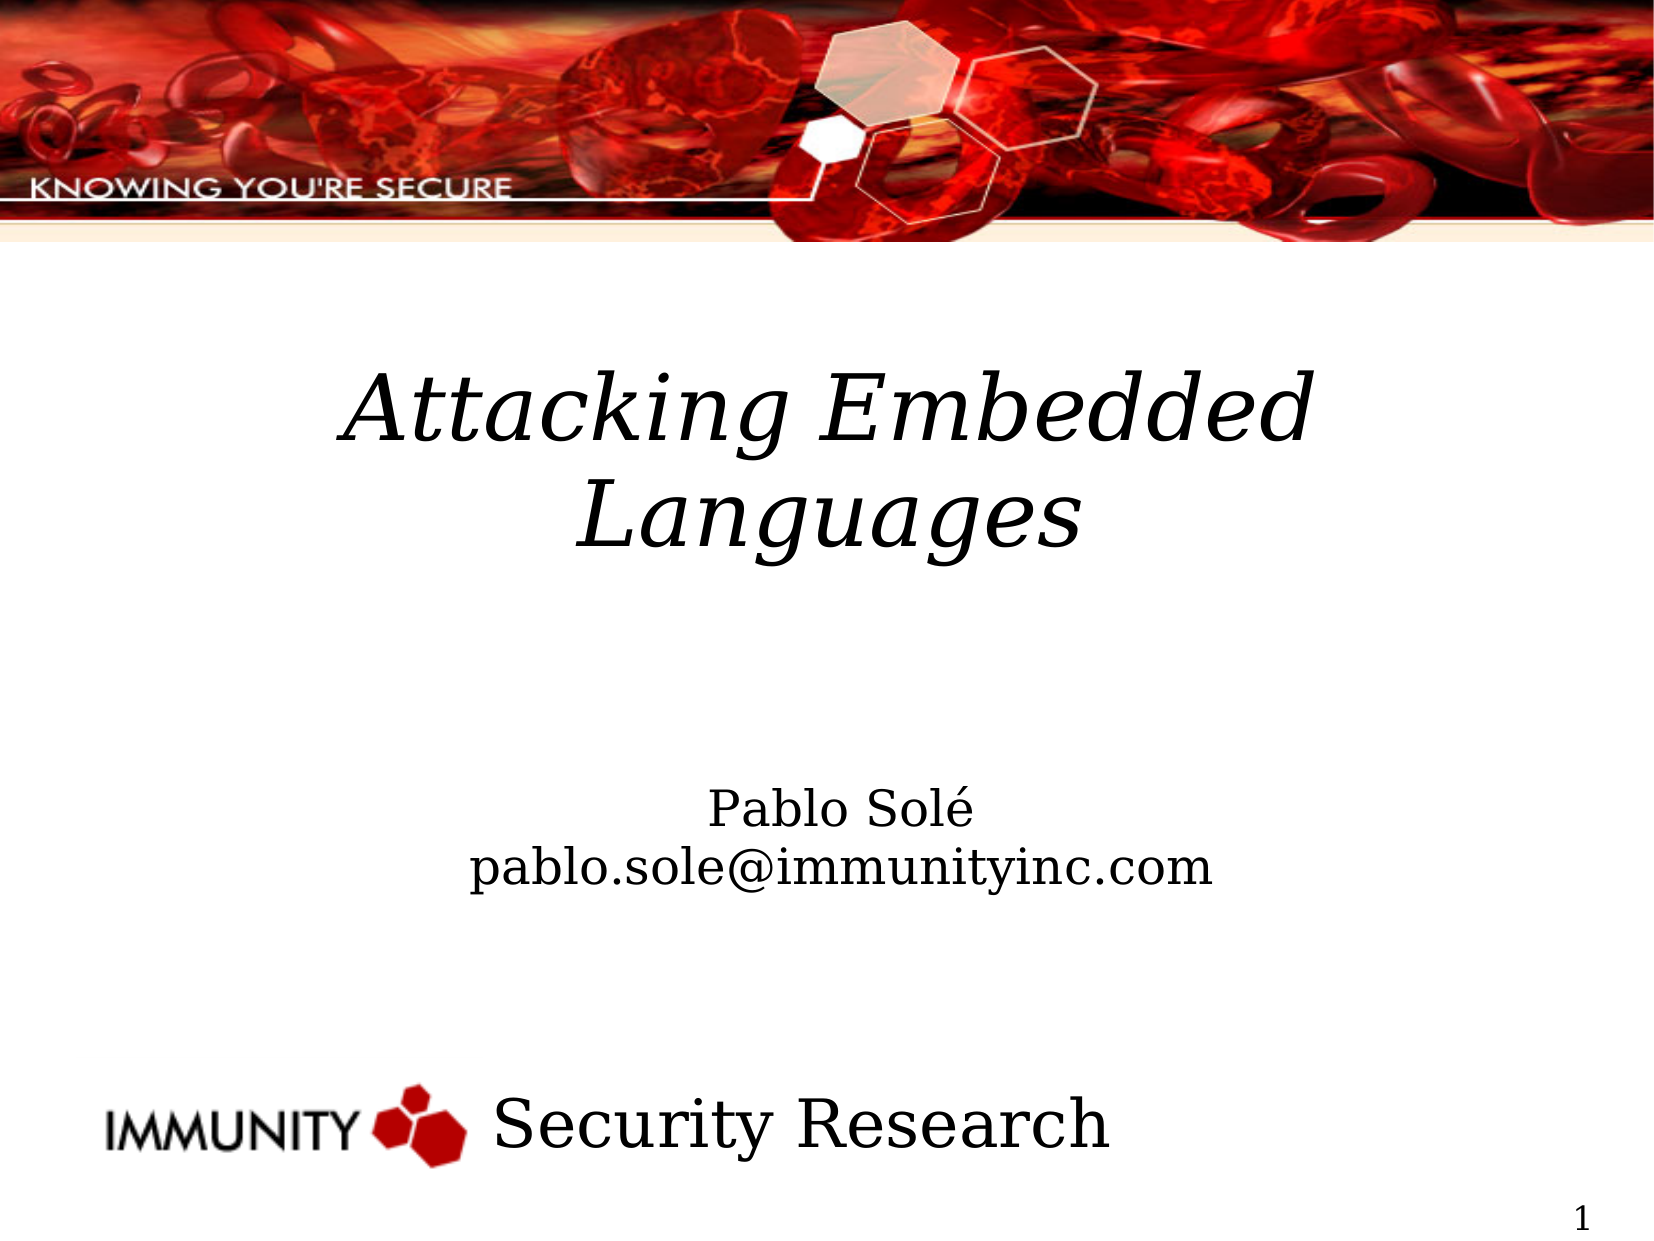

# Attacking Embedded Languages
Pablo Solé
pablo.sole@immunityinc.com
Security Research